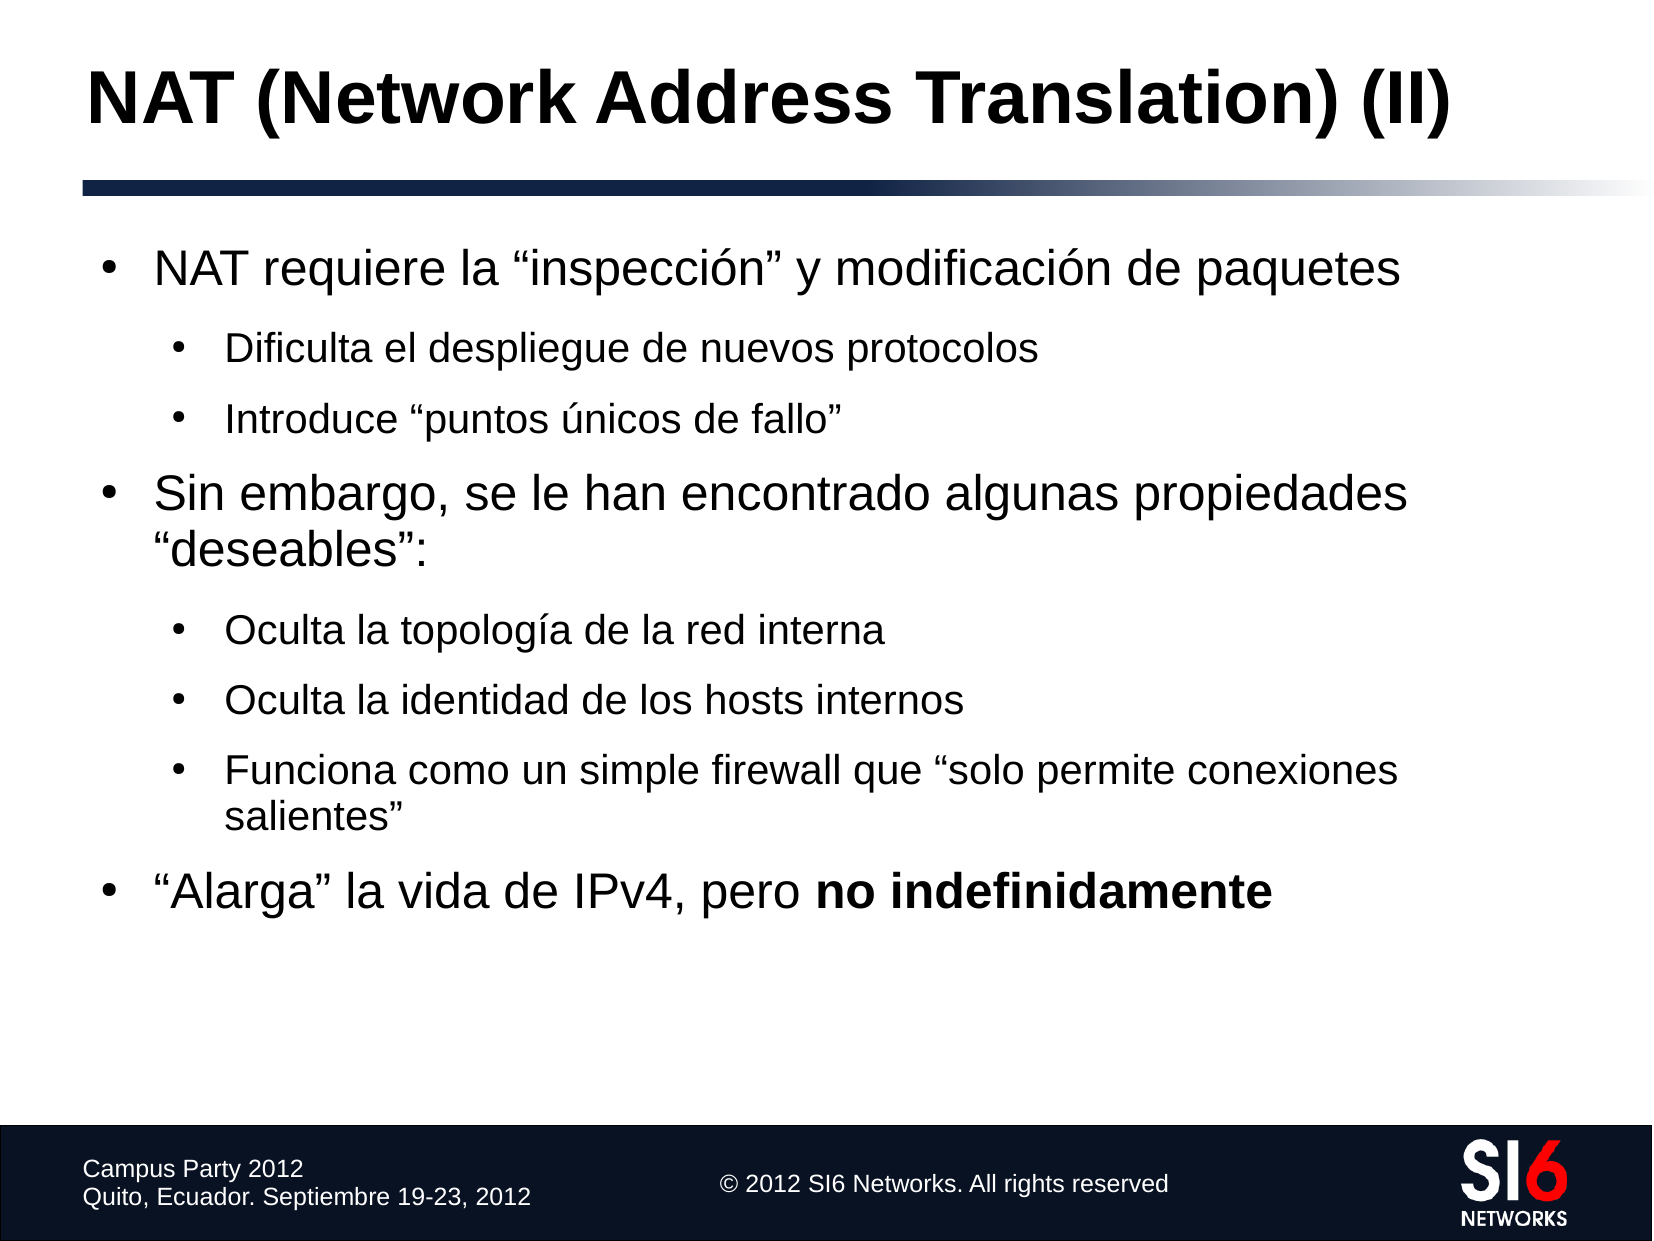

# NAT (Network Address Translation) (II)
NAT requiere la “inspección” y modificación de paquetes
Dificulta el despliegue de nuevos protocolos
Introduce “puntos únicos de fallo”
Sin embargo, se le han encontrado algunas propiedades “deseables”:
Oculta la topología de la red interna
Oculta la identidad de los hosts internos
Funciona como un simple firewall que “solo permite conexiones salientes”
“Alarga” la vida de IPv4, pero no indefinidamente
Congreso de Seguridad en Computo 2011